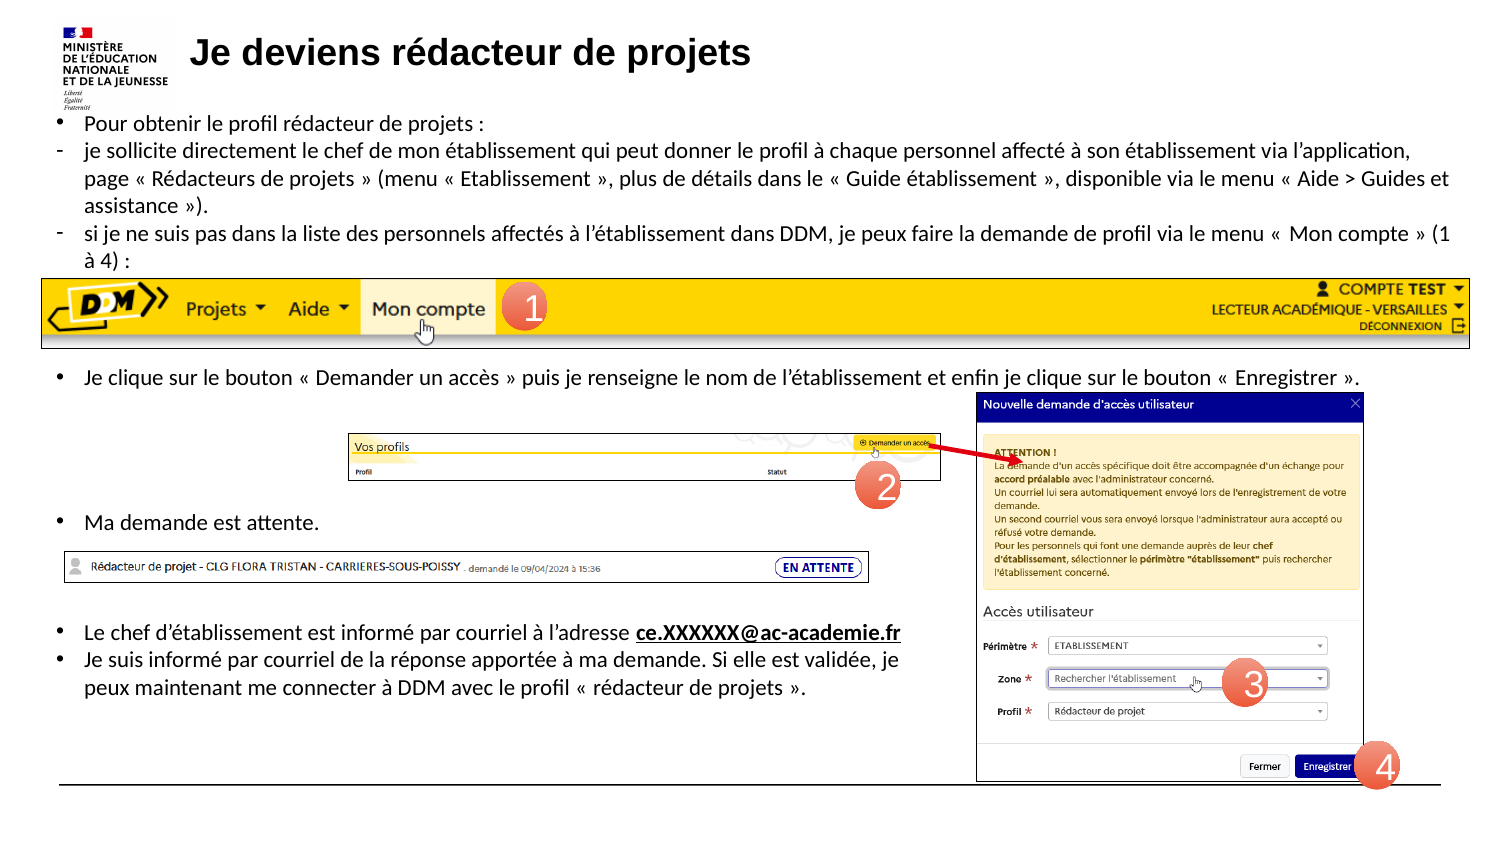

Je deviens rédacteur de projets
Pour obtenir le profil rédacteur de projets :
je sollicite directement le chef de mon établissement qui peut donner le profil à chaque personnel affecté à son établissement via l’application, page « Rédacteurs de projets » (menu « Etablissement », plus de détails dans le « Guide établissement », disponible via le menu « Aide > Guides et assistance »).
si je ne suis pas dans la liste des personnels affectés à l’établissement dans DDM, je peux faire la demande de profil via le menu « Mon compte » (1 à 4) :
1
Je clique sur le bouton « Demander un accès » puis je renseigne le nom de l’établissement et enfin je clique sur le bouton « Enregistrer ».
2
Ma demande est attente.
Le chef d’établissement est informé par courriel à l’adresse ce.XXXXXX@ac-academie.fr
Je suis informé par courriel de la réponse apportée à ma demande. Si elle est validée, je peux maintenant me connecter à DDM avec le profil « rédacteur de projets ».
3
4